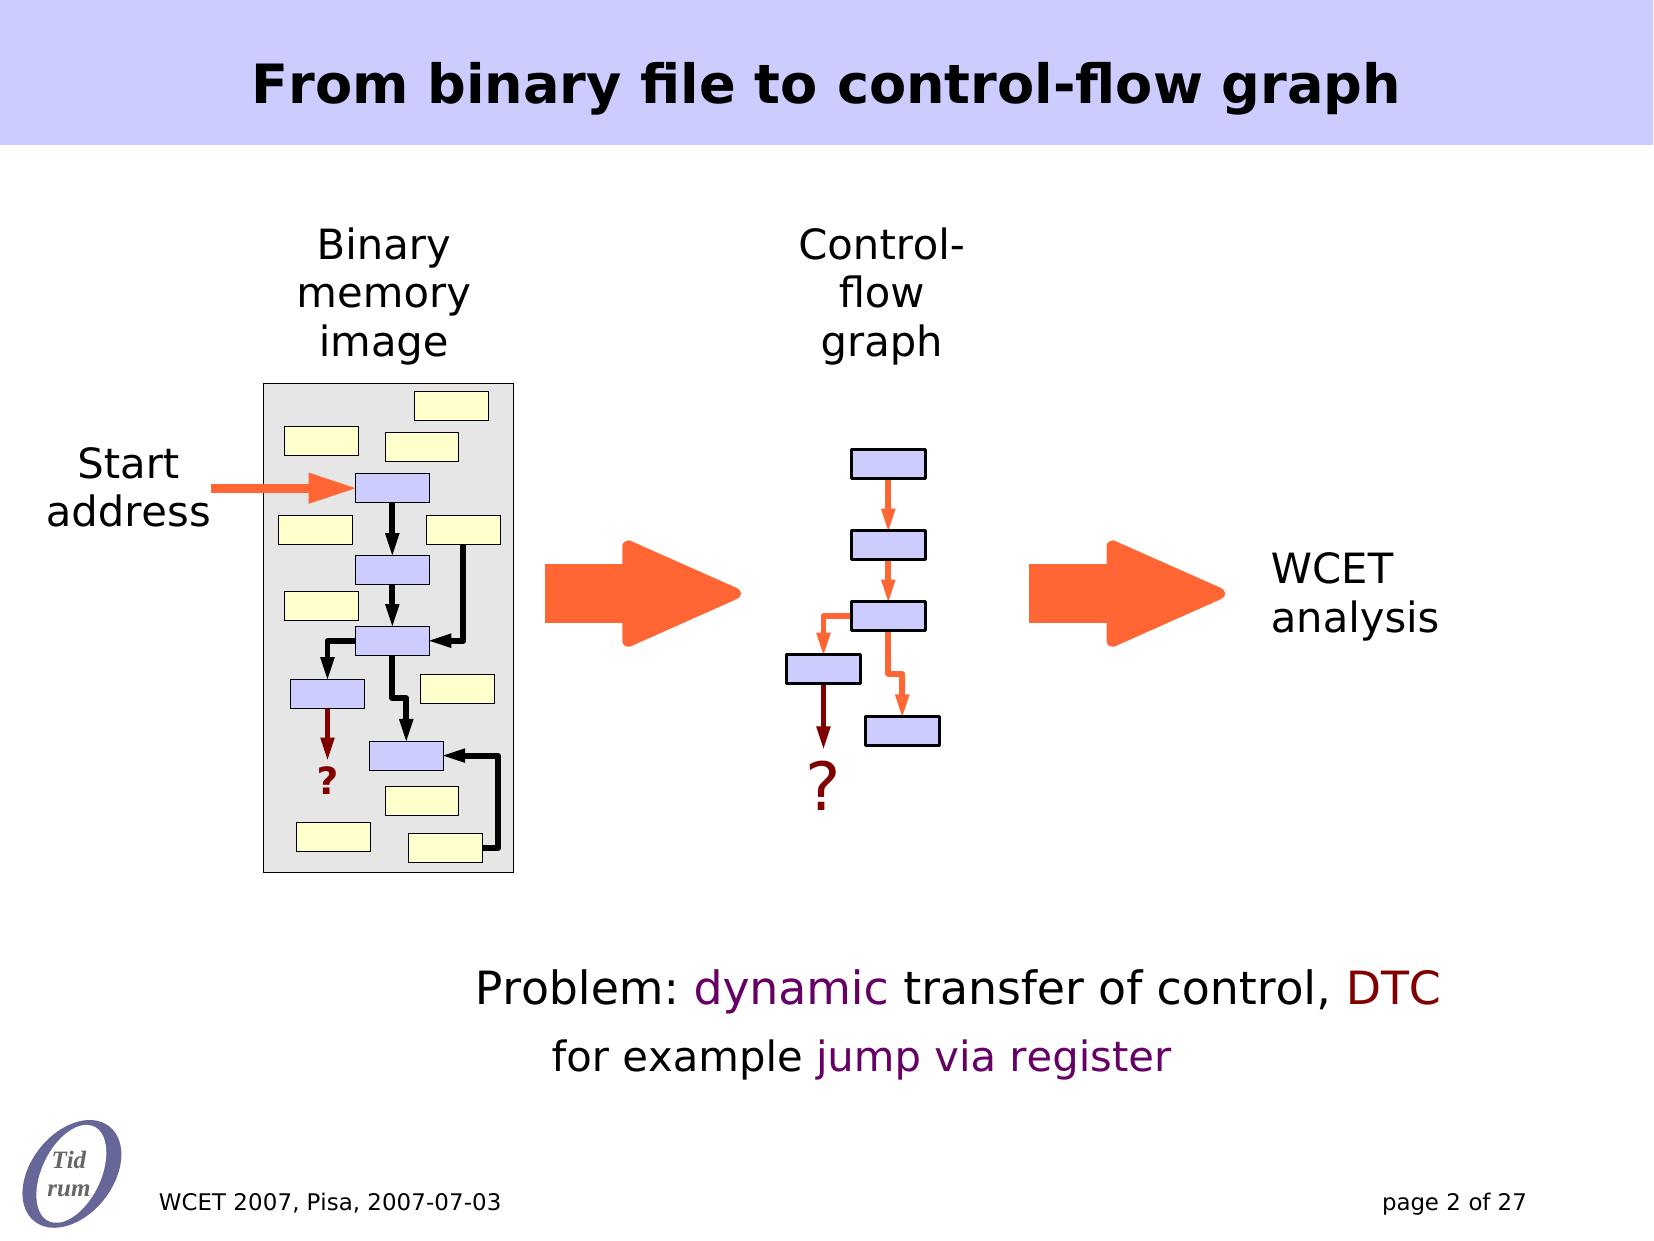

# From binary file to control-flow graph
Binary
memory
image
Control-
flow
graph
Start
address
WCET
analysis
?
?
Problem: dynamic transfer of control, DTC
for example jump via register